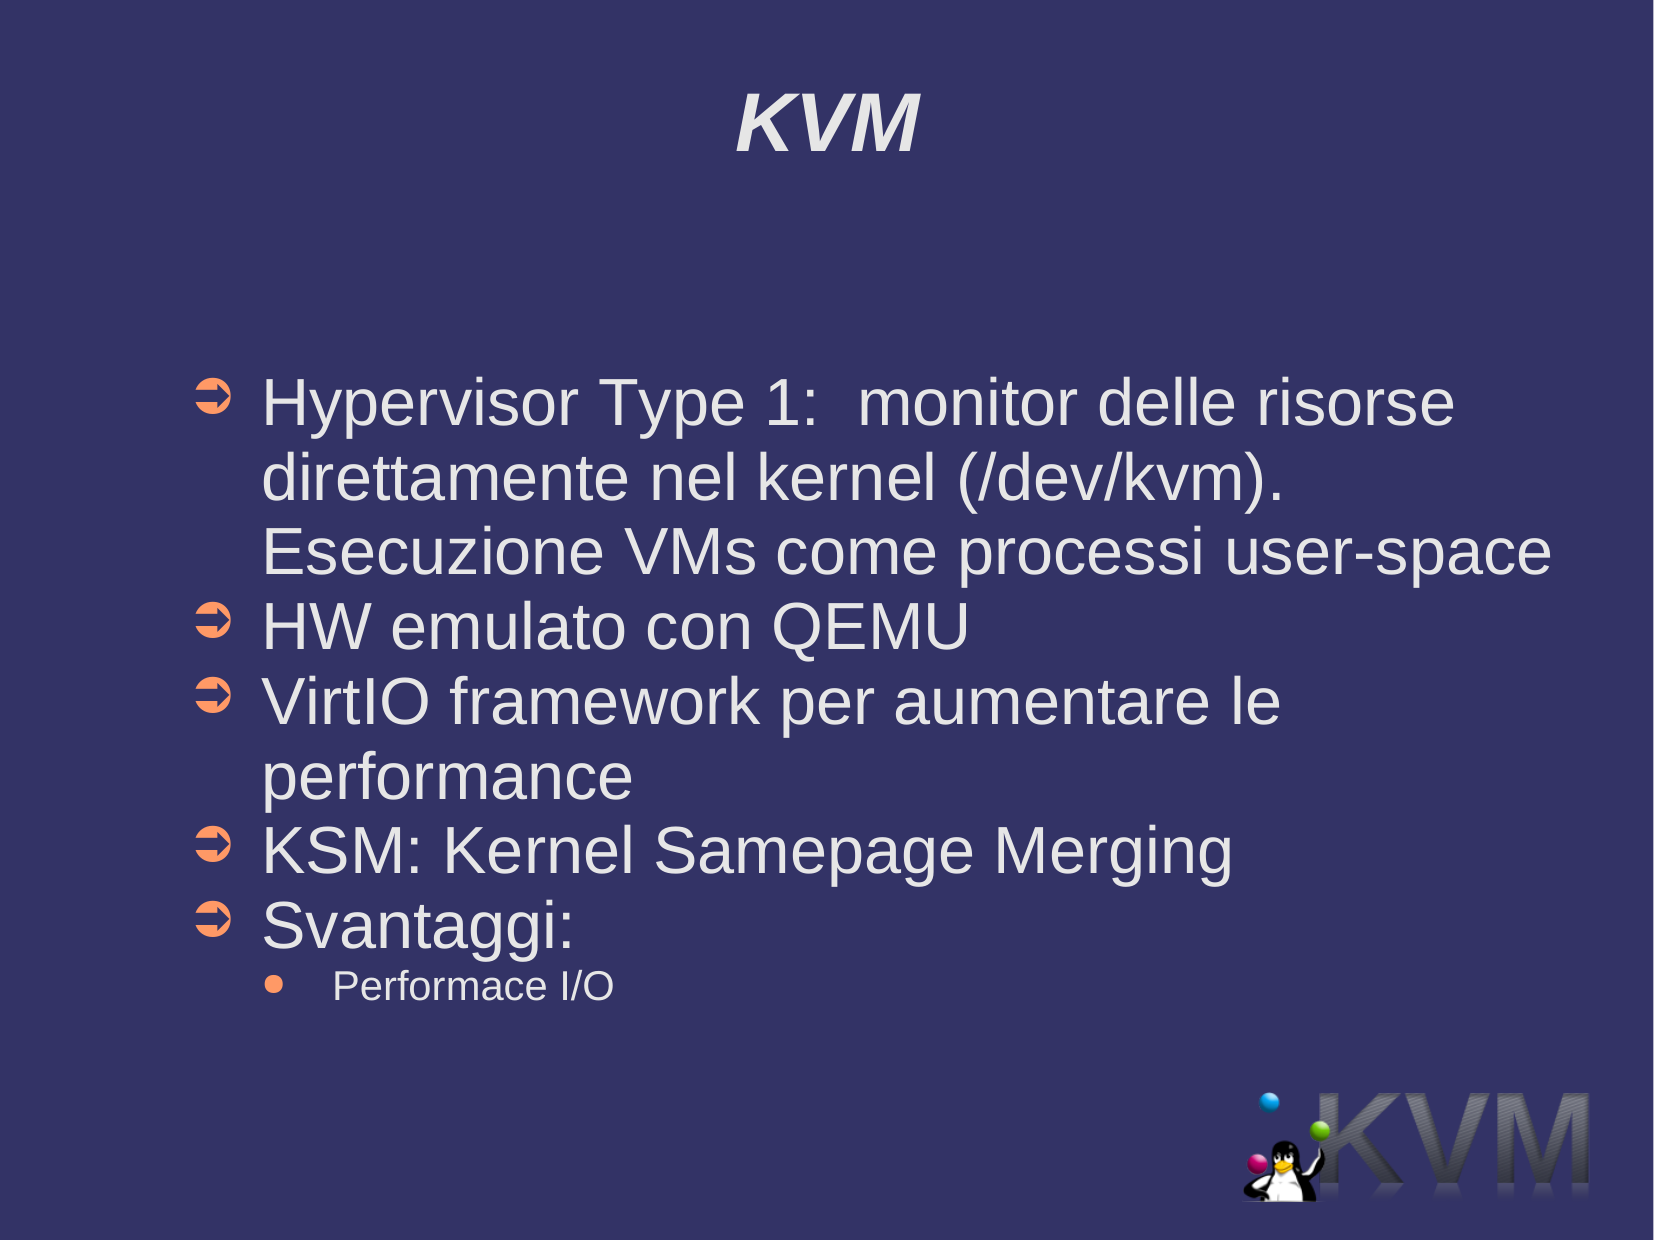

# KVM
Hypervisor Type 1: monitor delle risorse direttamente nel kernel (/dev/kvm). Esecuzione VMs come processi user-space
HW emulato con QEMU
VirtIO framework per aumentare le performance
KSM: Kernel Samepage Merging
Svantaggi:
Performace I/O